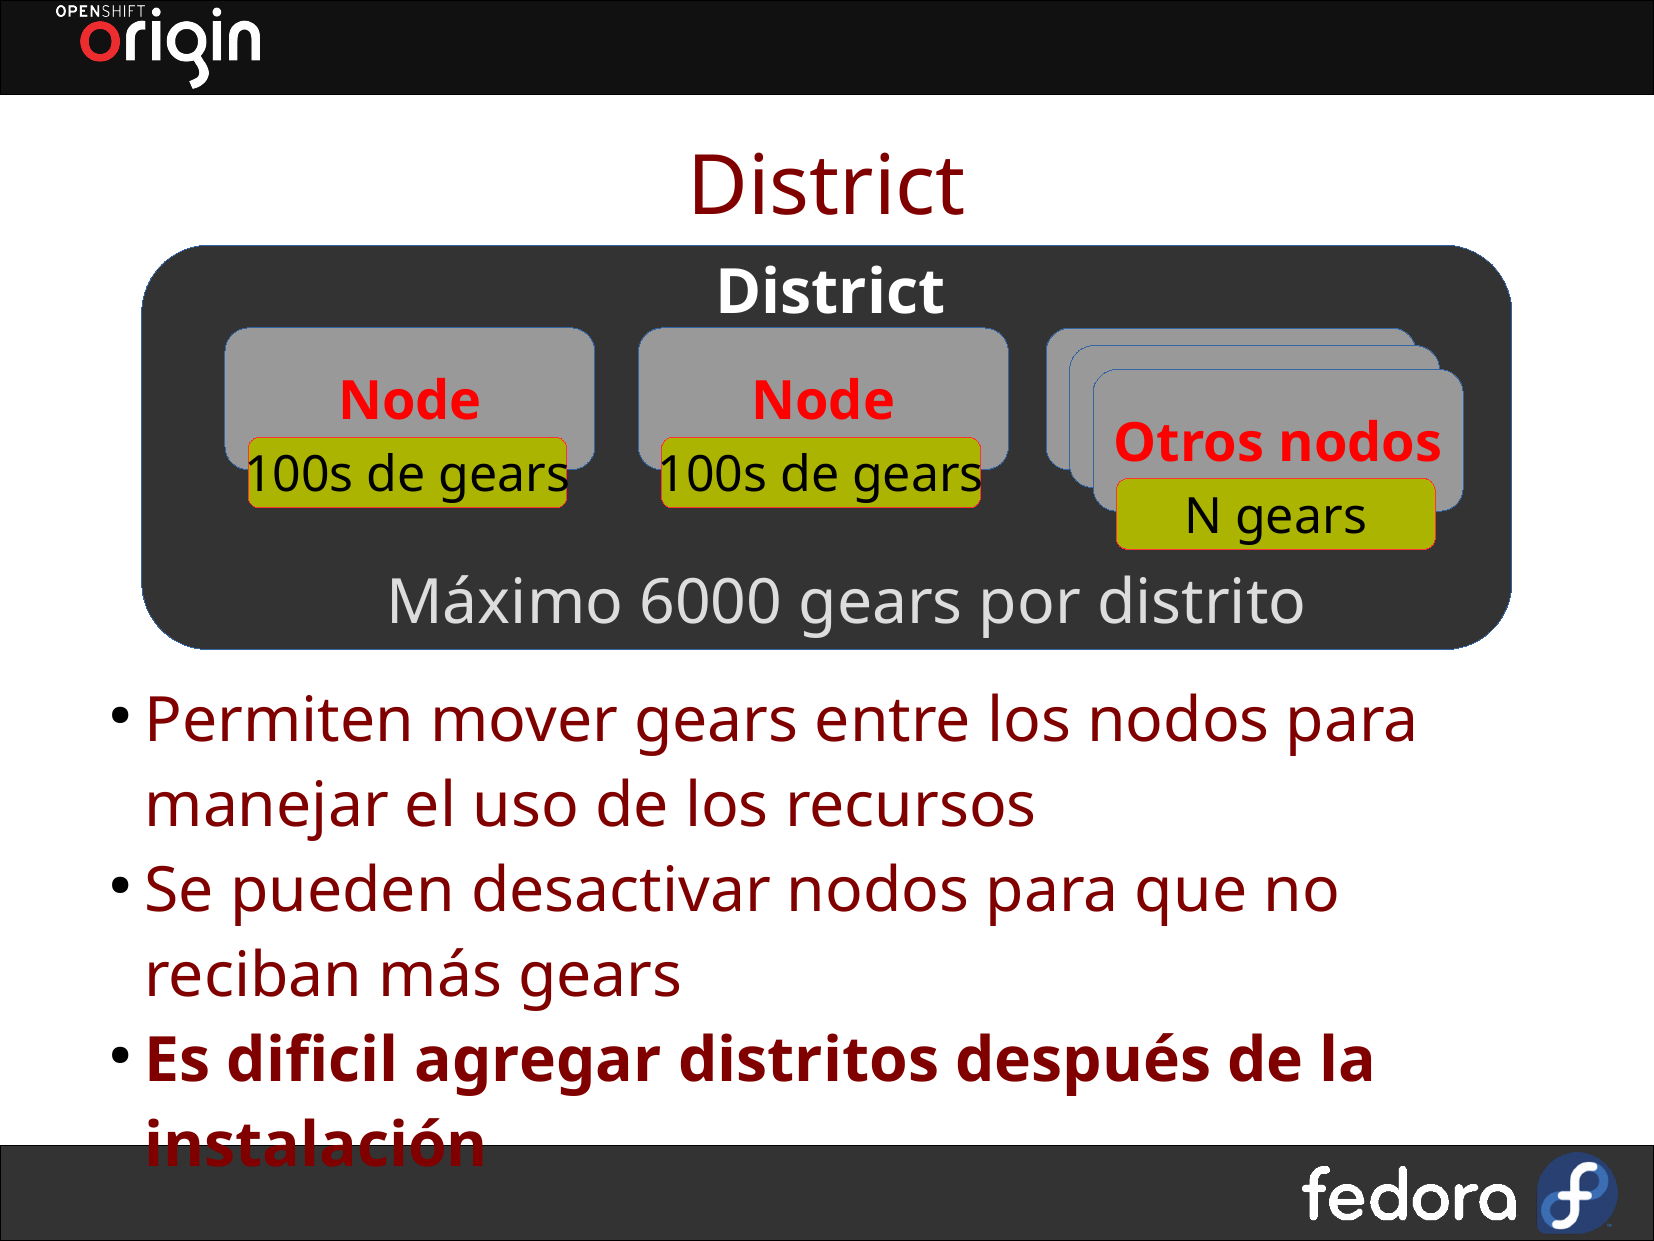

# District
District
Node
Node
Otros nodos
100s de gears
100s de gears
N gears
Máximo 6000 gears por distrito
Permiten mover gears entre los nodos para manejar el uso de los recursos
Se pueden desactivar nodos para que no reciban más gears
Es dificil agregar distritos después de la instalación